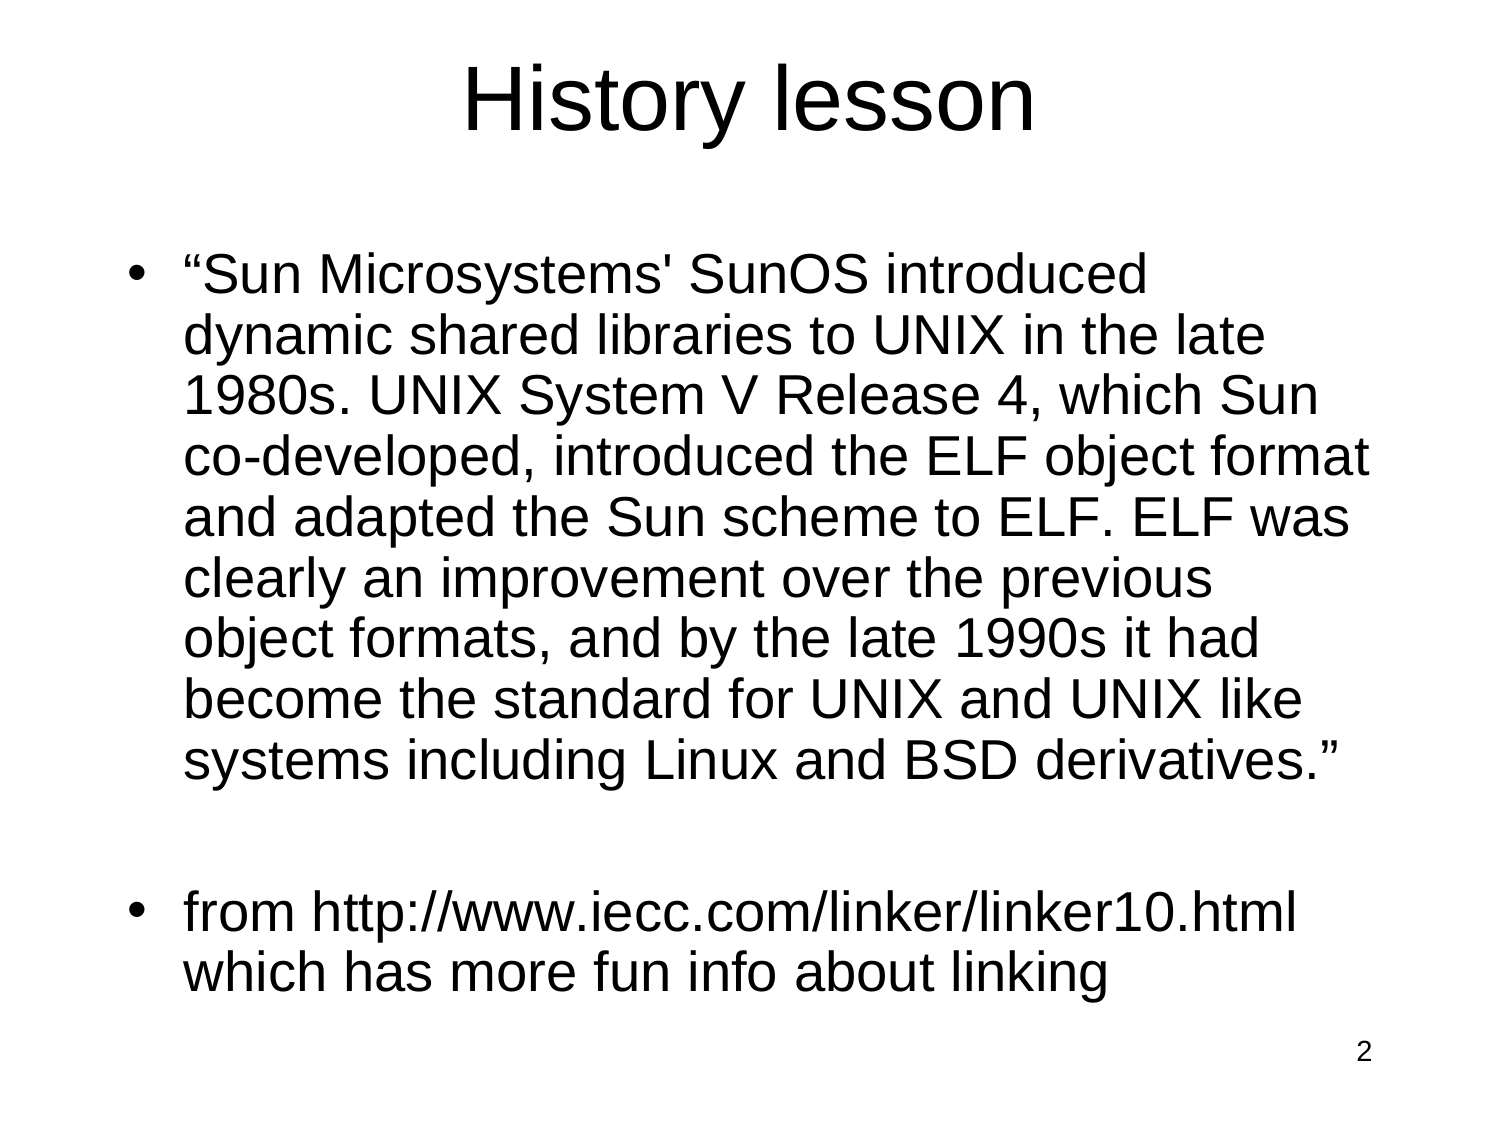

# History lesson
“Sun Microsystems' SunOS introduced dynamic shared libraries to UNIX in the late 1980s. UNIX System V Release 4, which Sun co-developed, introduced the ELF object format and adapted the Sun scheme to ELF. ELF was clearly an improvement over the previous object formats, and by the late 1990s it had become the standard for UNIX and UNIX like systems including Linux and BSD derivatives.”
from http://www.iecc.com/linker/linker10.html which has more fun info about linking